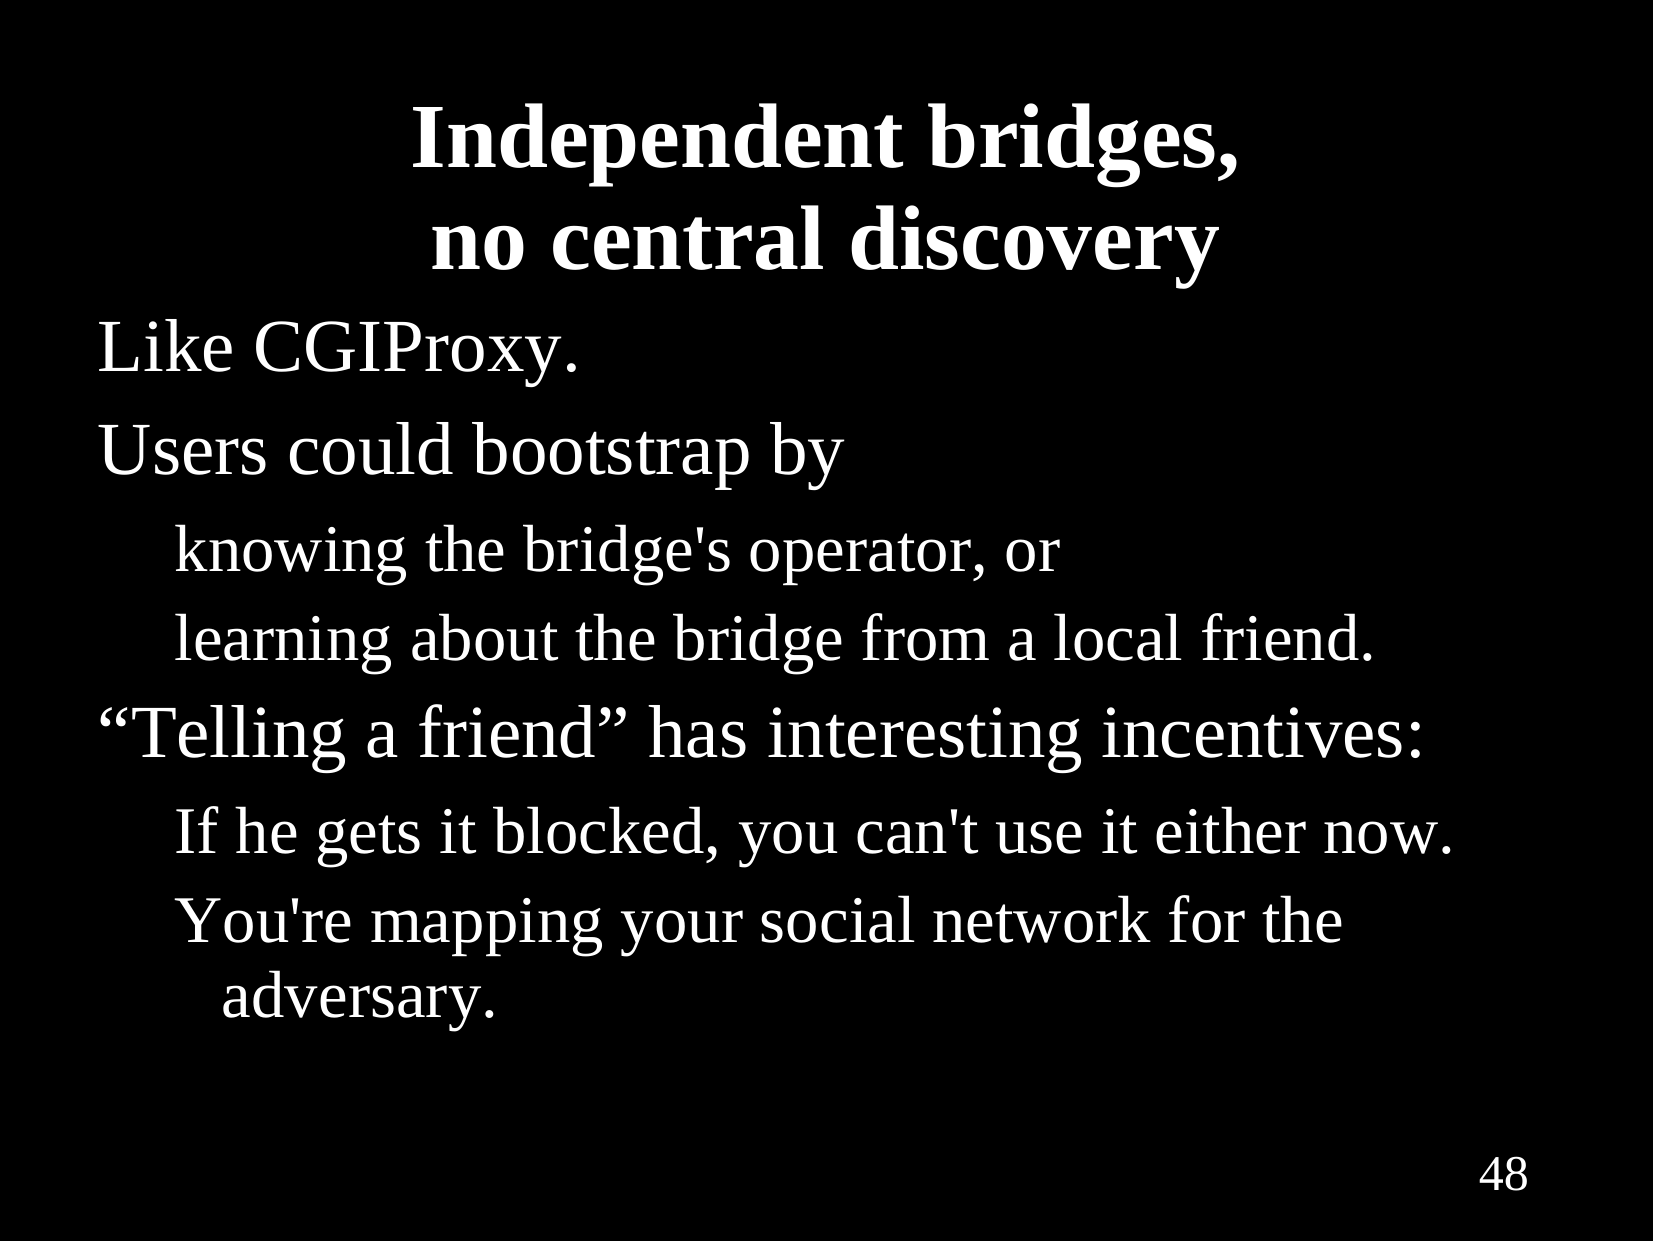

# Independent bridges, no central discovery
Like CGIProxy.
Users could bootstrap by
knowing the bridge's operator, or
learning about the bridge from a local friend.
“Telling a friend” has interesting incentives:
If he gets it blocked, you can't use it either now.
You're mapping your social network for the adversary.